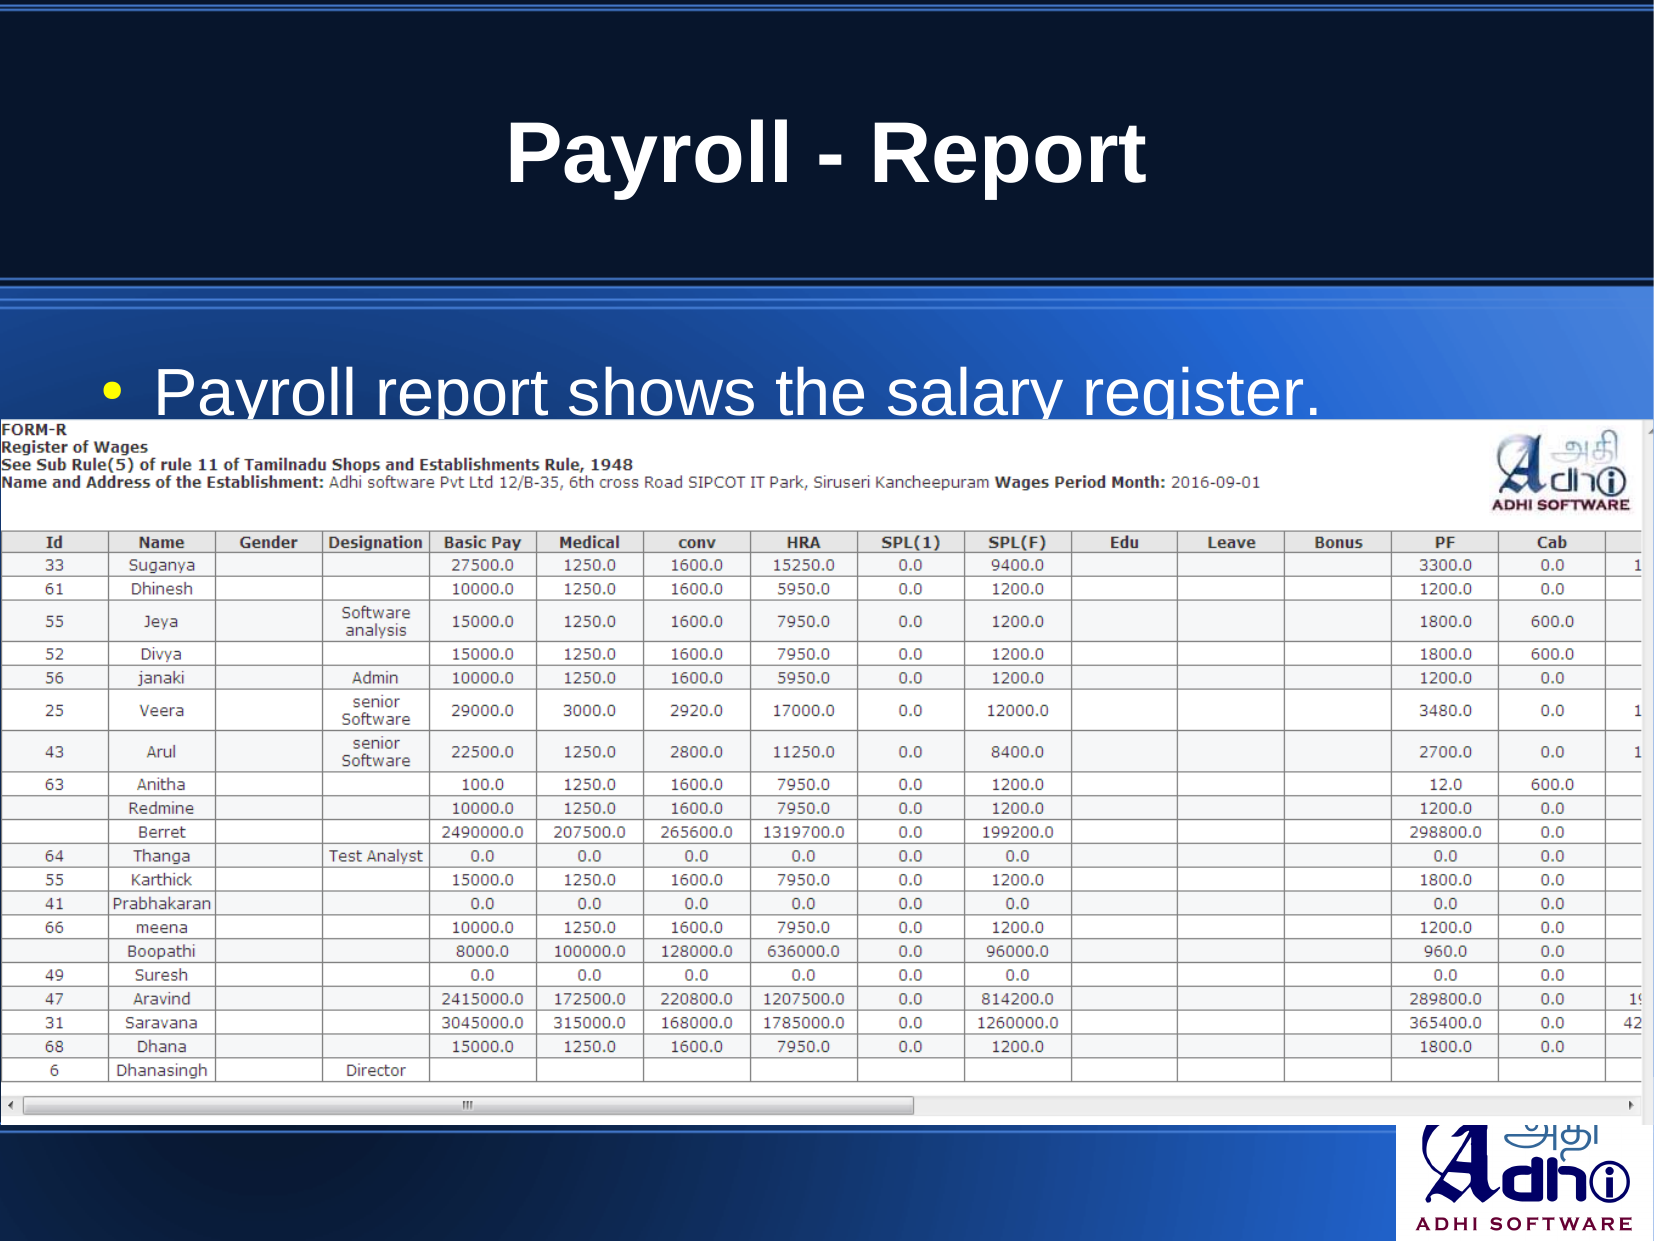

# Payroll - Report
Payroll report shows the salary register.